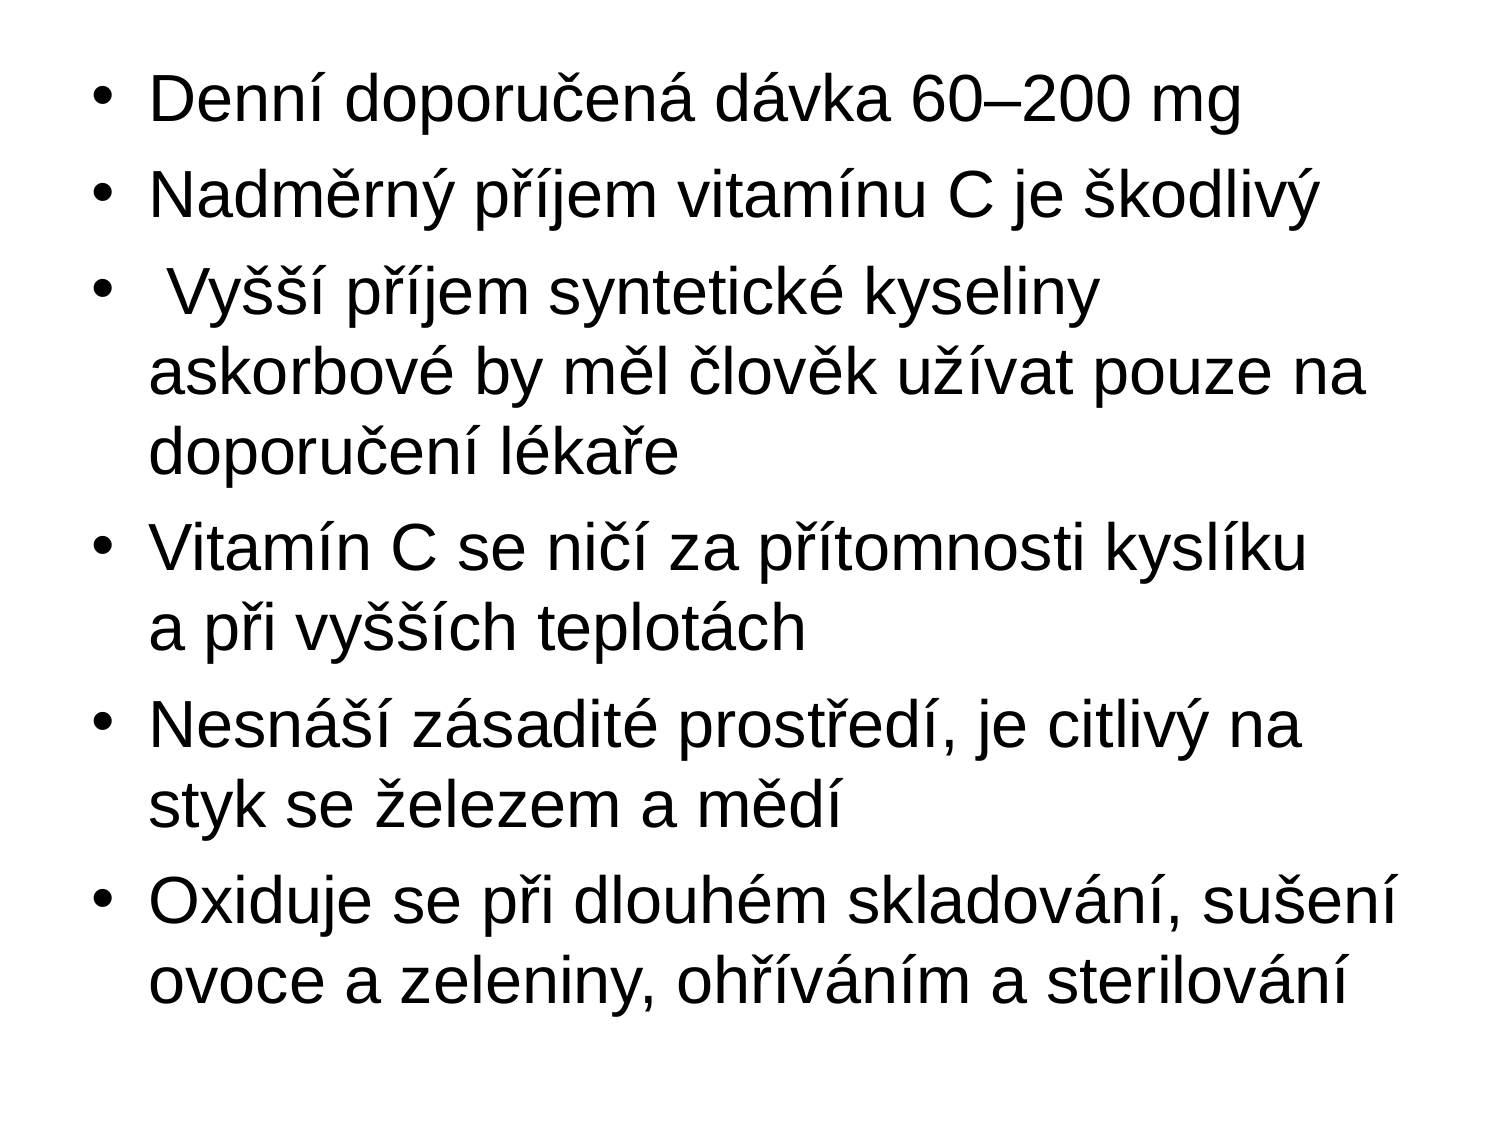

# Denní doporučená dávka 60–200 mg
Nadměrný příjem vitamínu C je škodlivý
 Vyšší příjem syntetické kyseliny askorbové by měl člověk užívat pouze na doporučení lékaře
Vitamín C se ničí za přítomnosti kyslíku
a při vyšších teplotách
Nesnáší zásadité prostředí, je citlivý na styk se železem a mědí
Oxiduje se při dlouhém skladování, sušení ovoce a zeleniny, ohříváním a sterilování